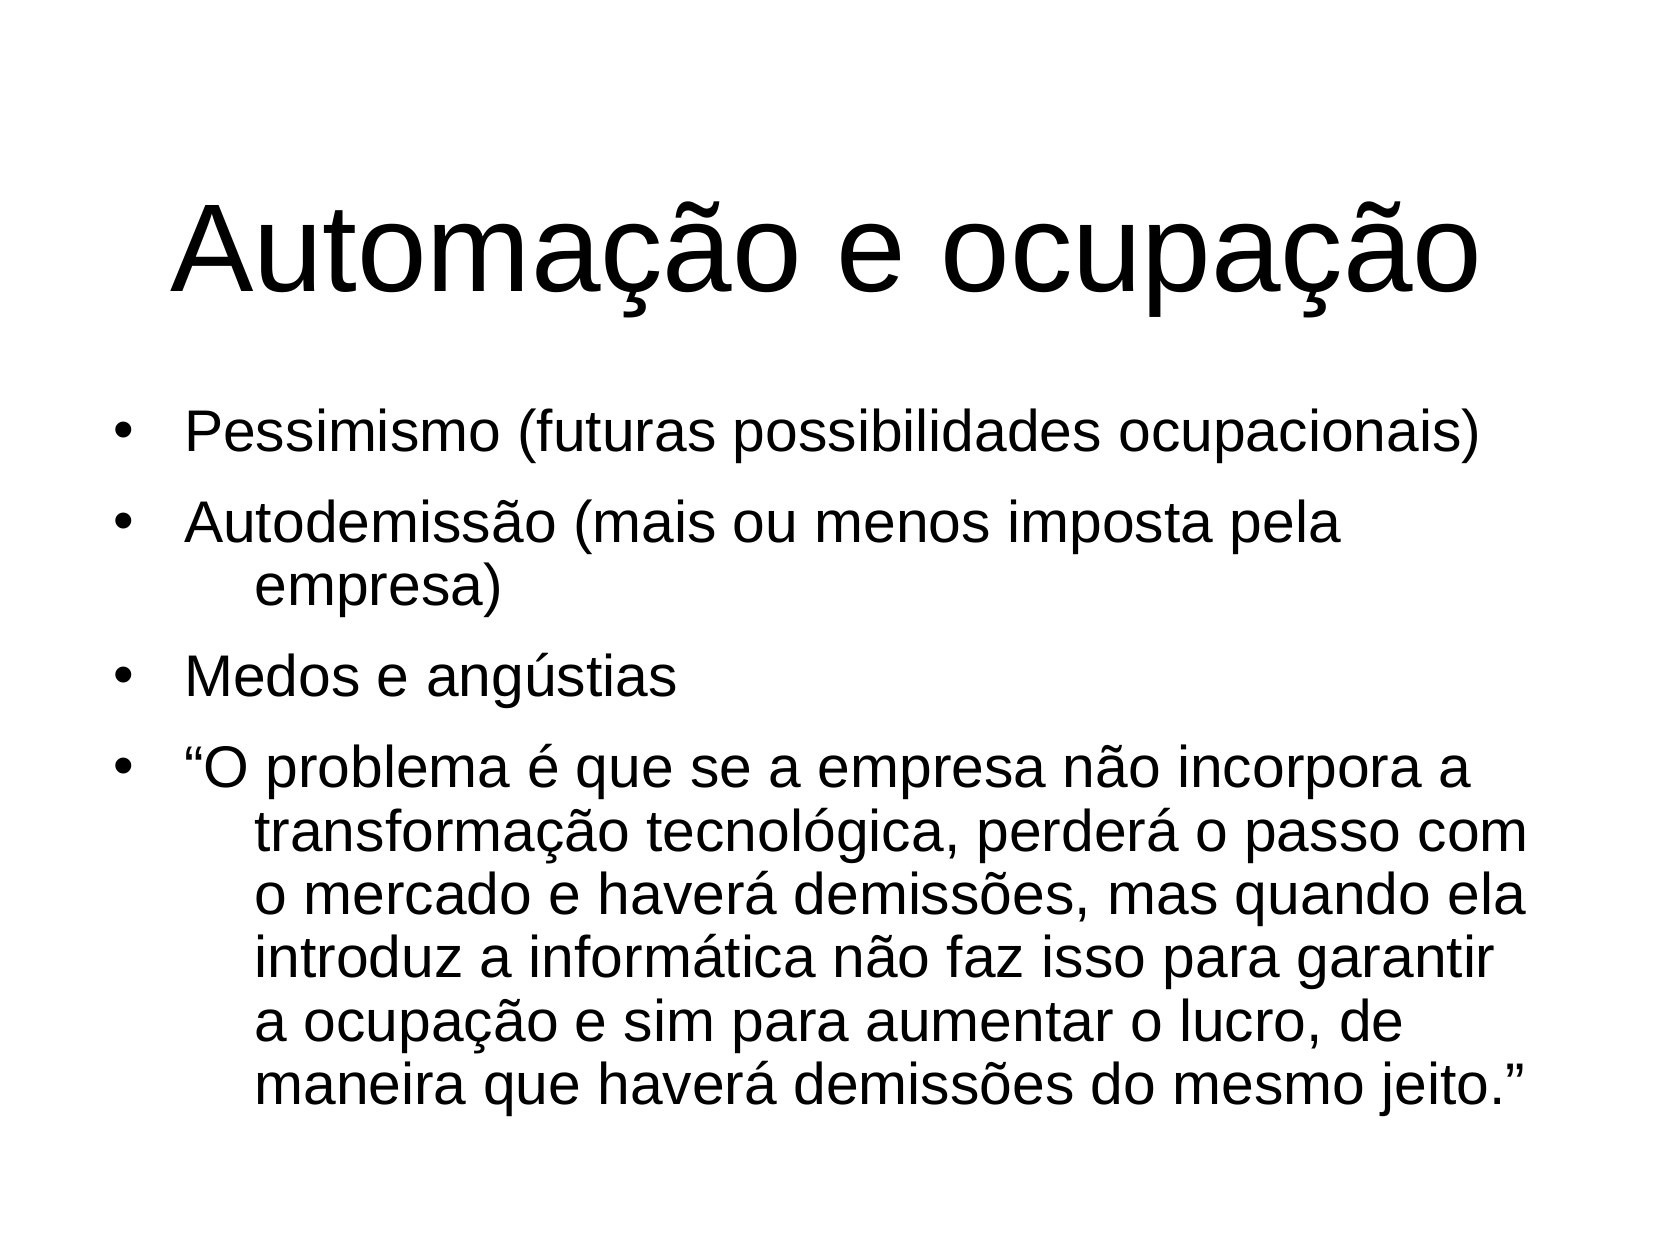

# Automação e ocupação
Pessimismo (futuras possibilidades ocupacionais)
Autodemissão (mais ou menos imposta pela empresa)
Medos e angústias
“O problema é que se a empresa não incorpora a transformação tecnológica, perderá o passo com o mercado e haverá demissões, mas quando ela introduz a informática não faz isso para garantir a ocupação e sim para aumentar o lucro, de maneira que haverá demissões do mesmo jeito.”